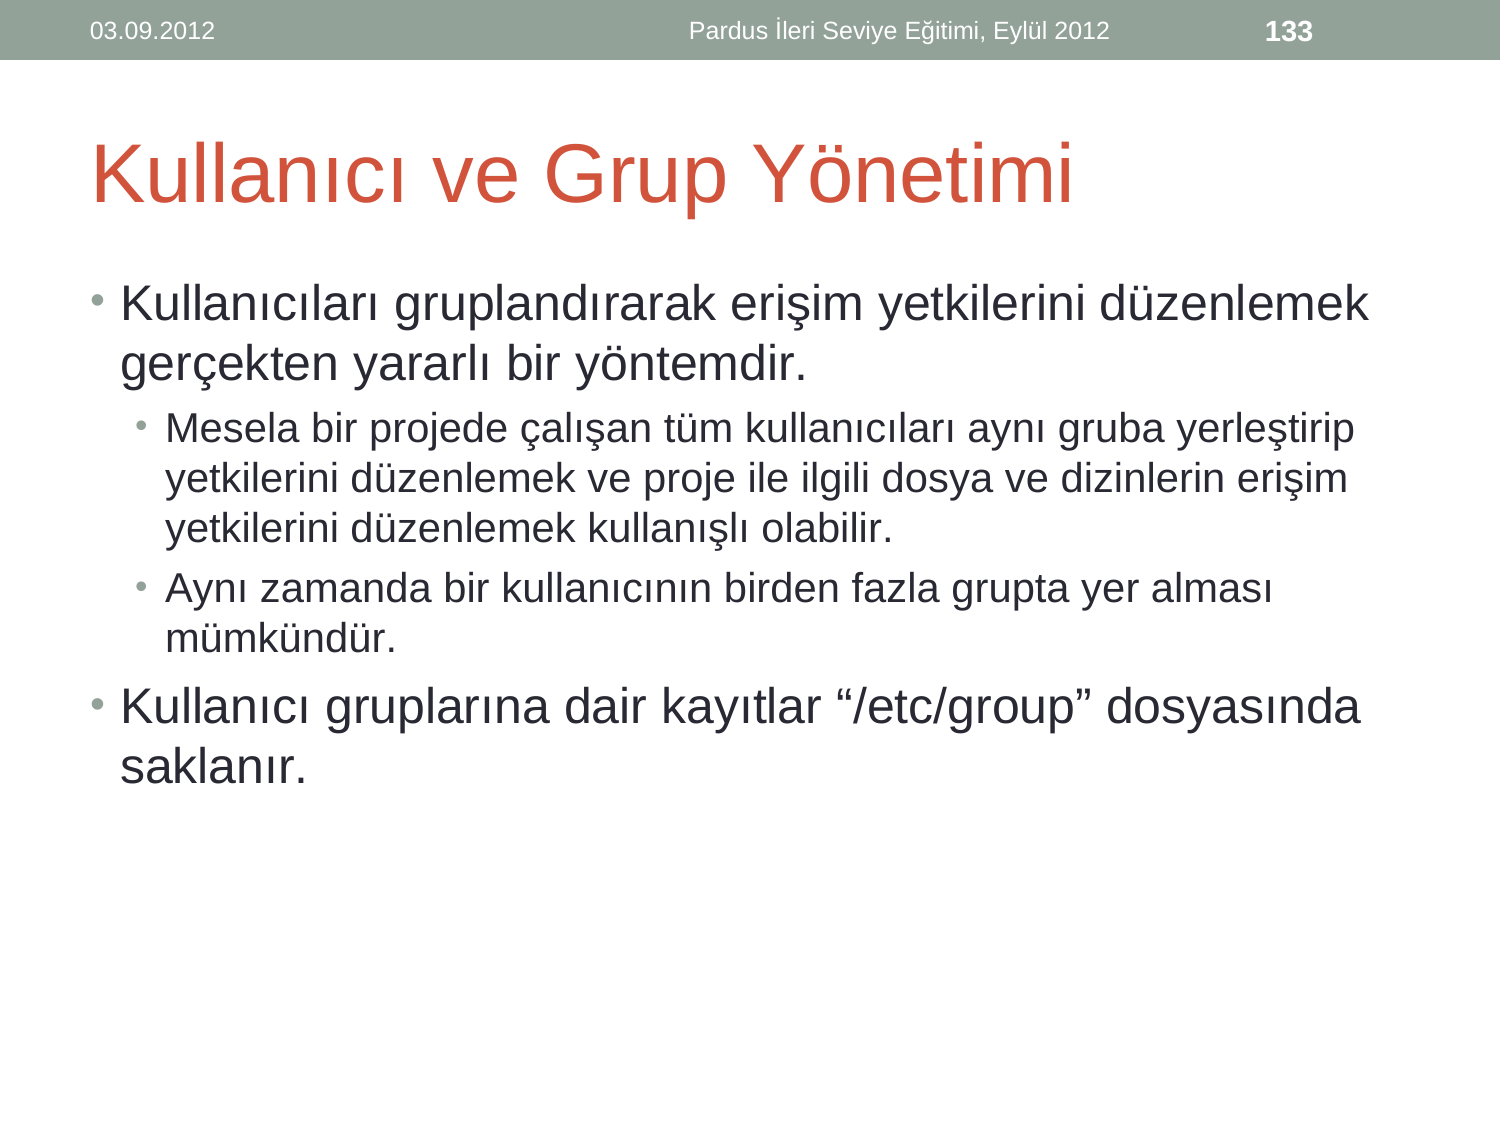

03.09.2012
Pardus İleri Seviye Eğitimi, Eylül 2012
# Kullanıcı ve Grup Yönetimi
Kullanıcıları gruplandırarak erişim yetkilerini düzenlemek gerçekten yararlı bir yöntemdir.
Mesela bir projede çalışan tüm kullanıcıları aynı gruba yerleştirip yetkilerini düzenlemek ve proje ile ilgili dosya ve dizinlerin erişim yetkilerini düzenlemek kullanışlı olabilir.
Aynı zamanda bir kullanıcının birden fazla grupta yer alması mümkündür.
Kullanıcı gruplarına dair kayıtlar “/etc/group” dosyasında saklanır.